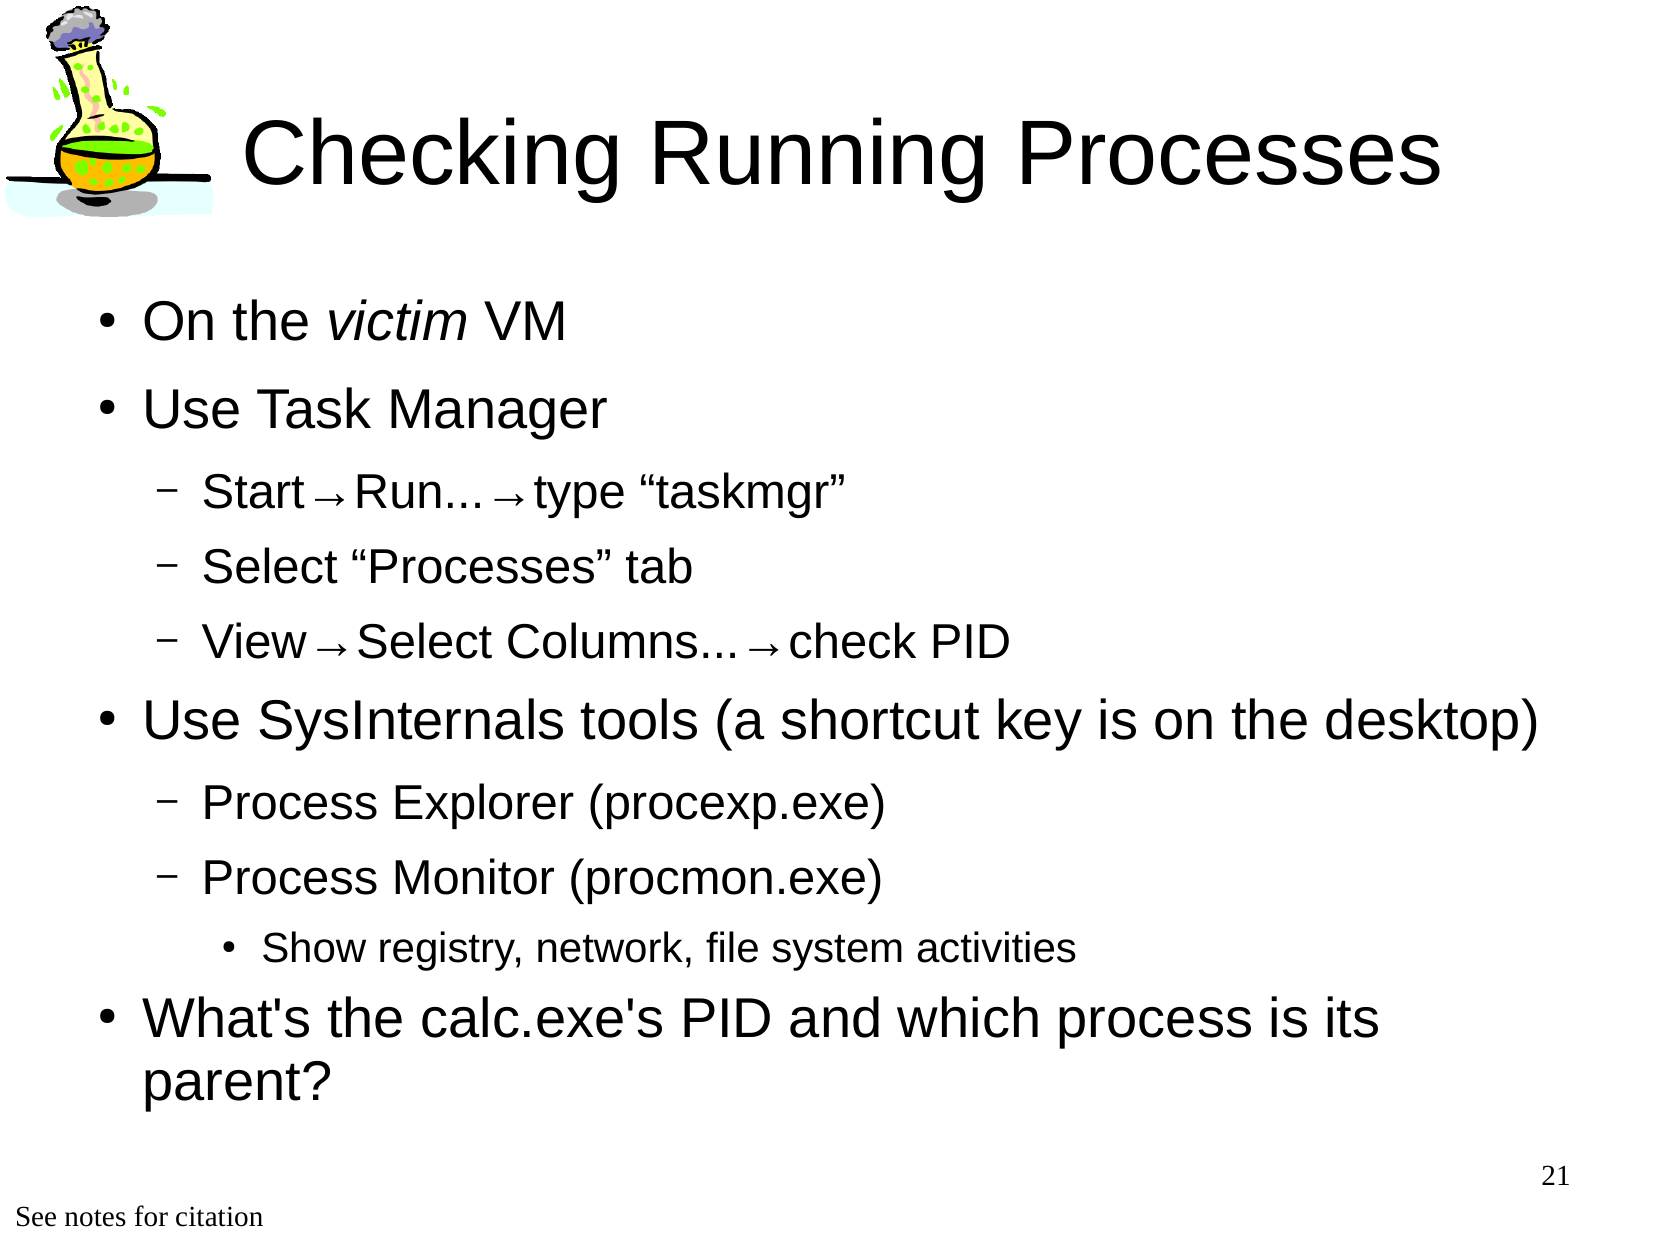

# Checking Running Processes
On the victim VM
Use Task Manager
Start→Run...→type “taskmgr”
Select “Processes” tab
View→Select Columns...→check PID
Use SysInternals tools (a shortcut key is on the desktop)
Process Explorer (procexp.exe)
Process Monitor (procmon.exe)
Show registry, network, file system activities
What's the calc.exe's PID and which process is its parent?
21
See notes for citation